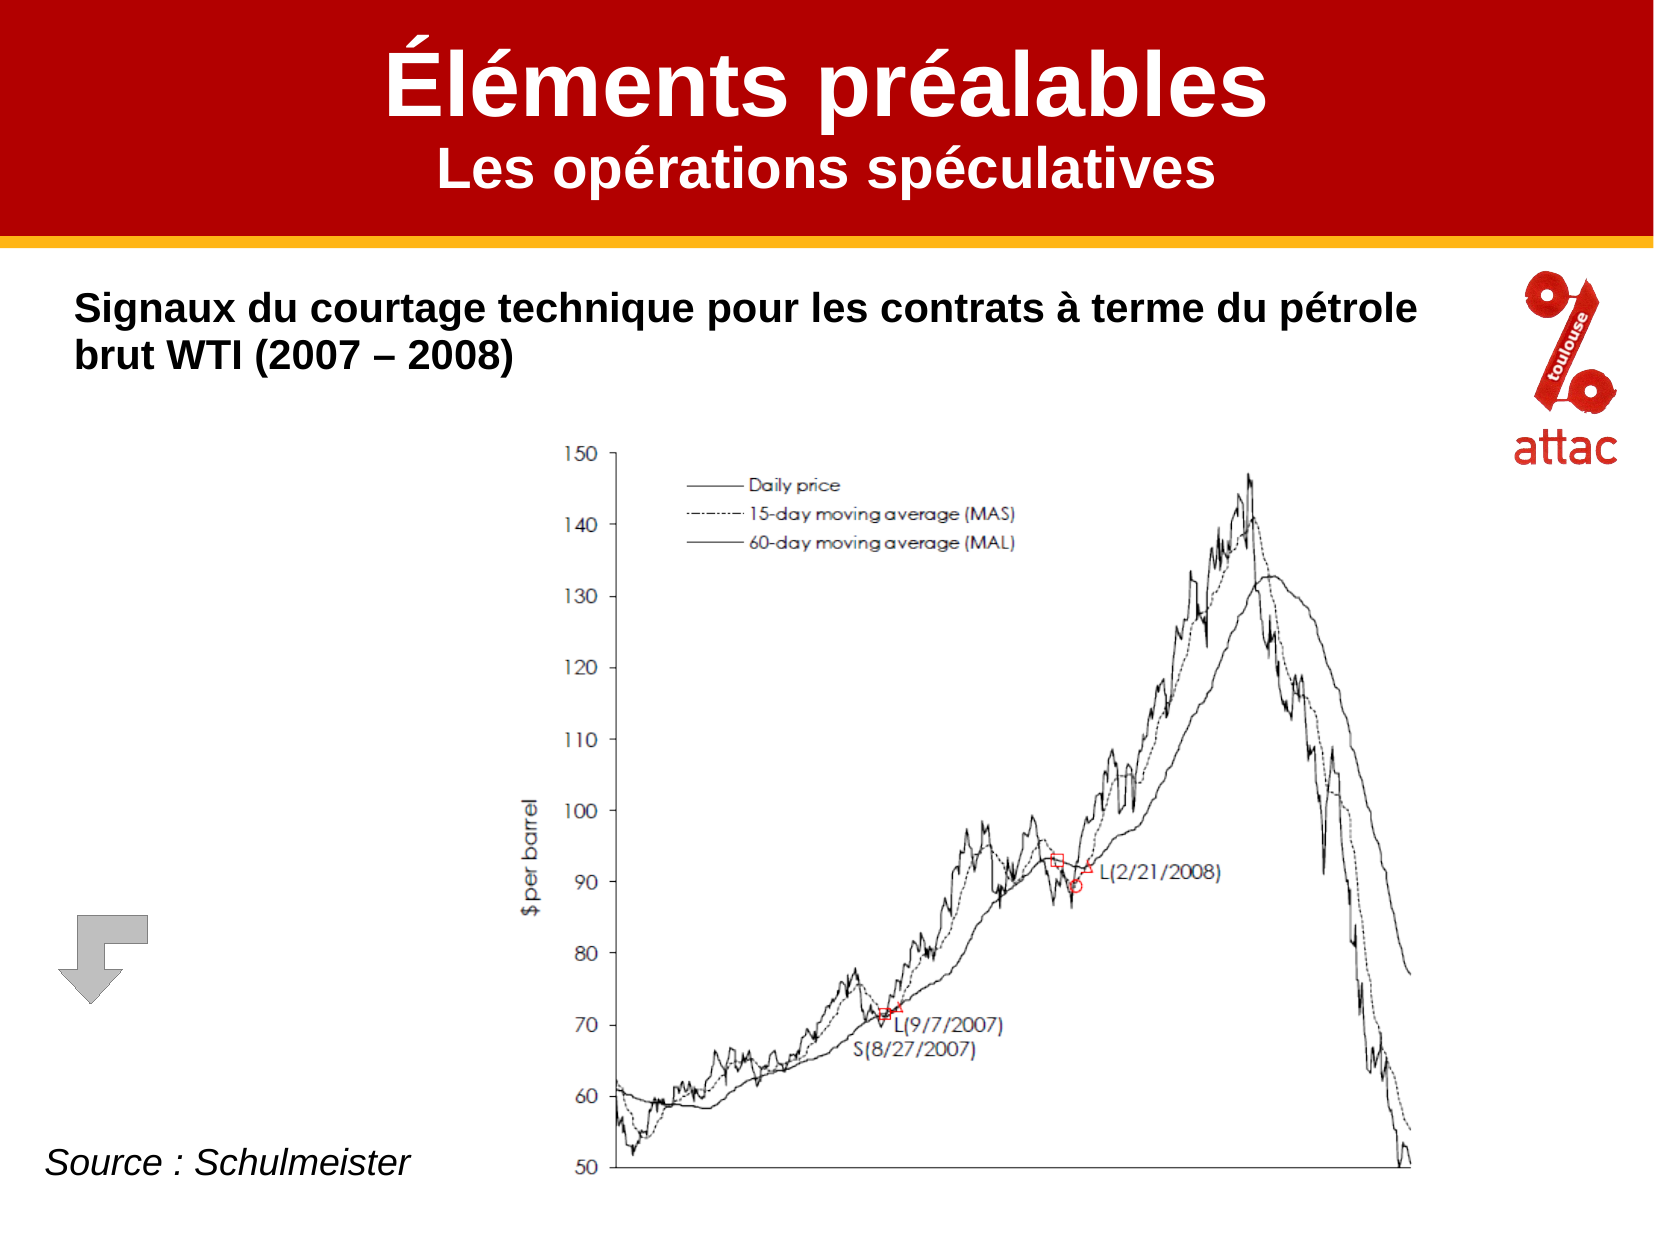

# Éléments préalables Les opérations spéculatives
Signaux du courtage technique pour les contrats à terme du pétrole brut WTI (2007 – 2008)
Source : Schulmeister